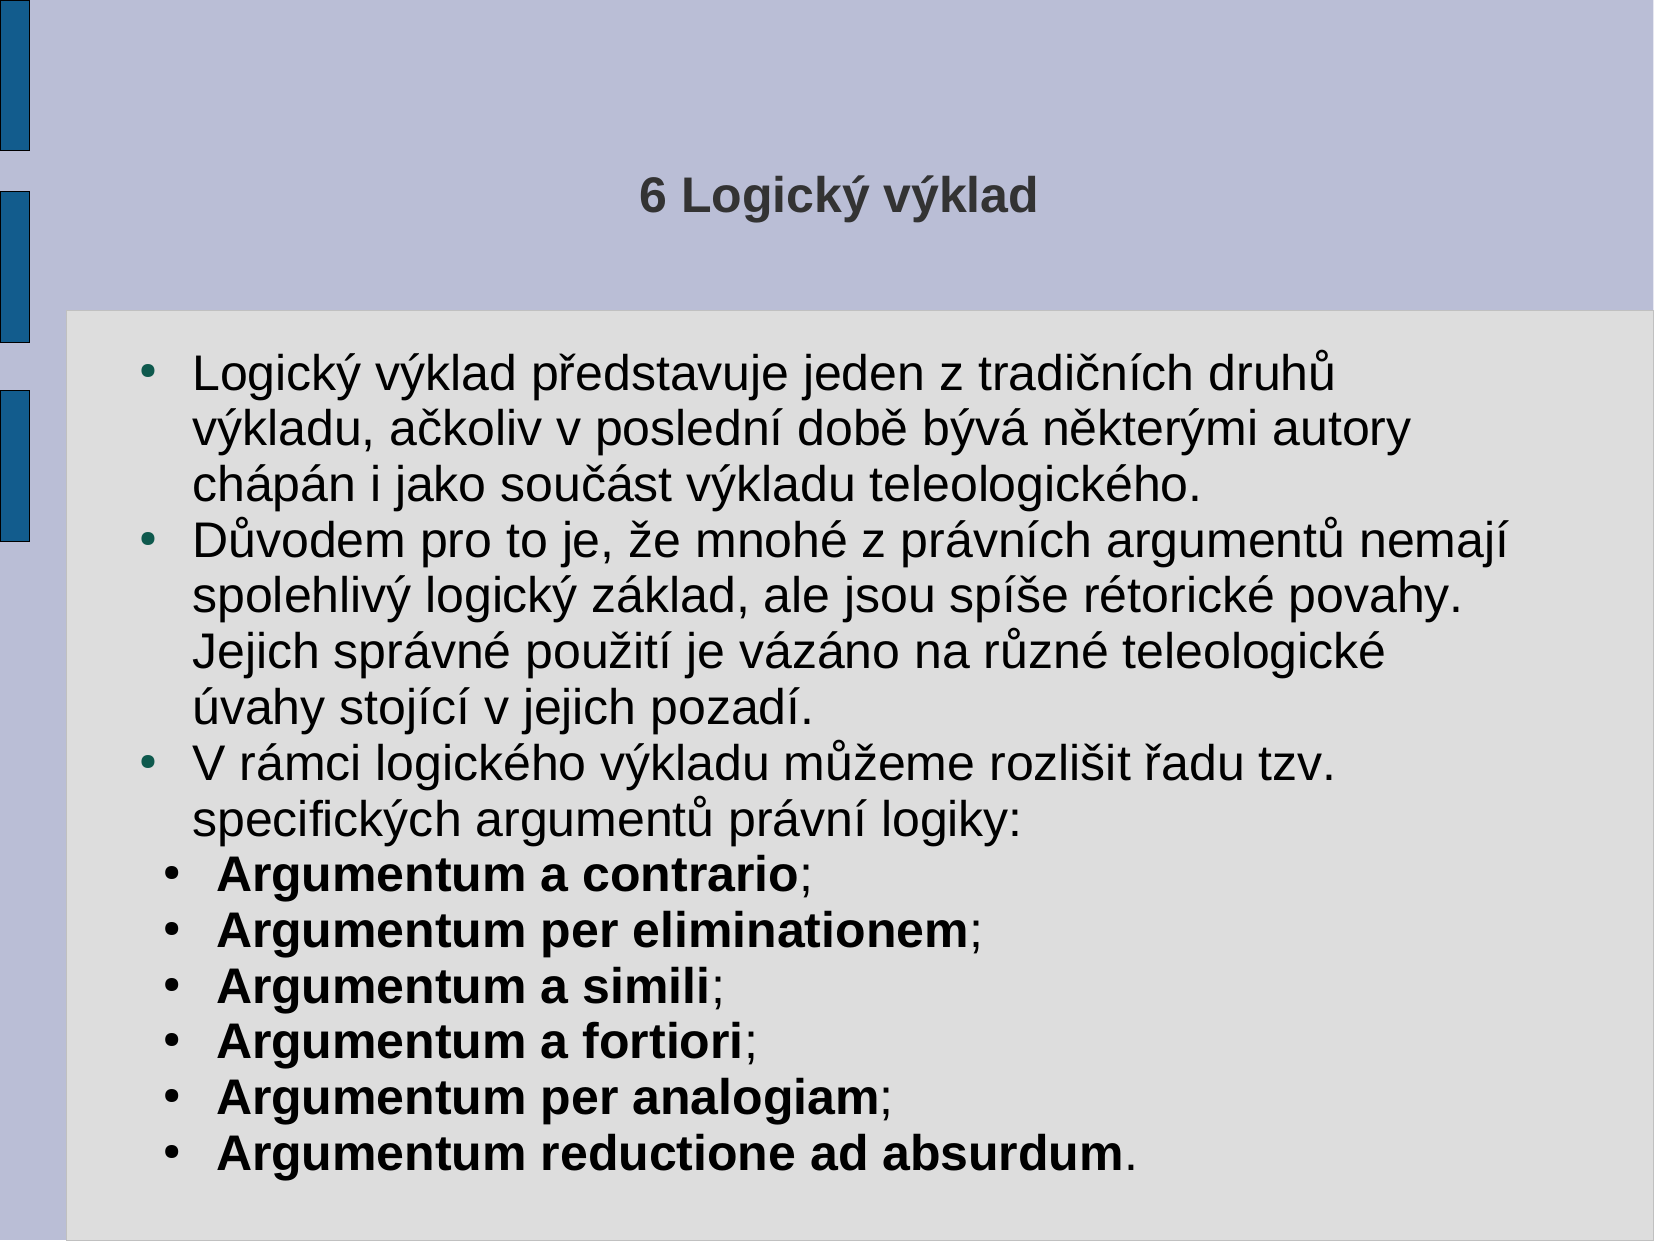

# 6 Logický výklad
Logický výklad představuje jeden z tradičních druhů výkladu, ačkoliv v poslední době bývá některými autory chápán i jako součást výkladu teleologického.
Důvodem pro to je, že mnohé z právních argumentů nemají spolehlivý logický základ, ale jsou spíše rétorické povahy. Jejich správné použití je vázáno na různé teleologické úvahy stojící v jejich pozadí.
V rámci logického výkladu můžeme rozlišit řadu tzv. specifických argumentů právní logiky:
Argumentum a contrario;
Argumentum per eliminationem;
Argumentum a simili;
Argumentum a fortiori;
Argumentum per analogiam;
Argumentum reductione ad absurdum.